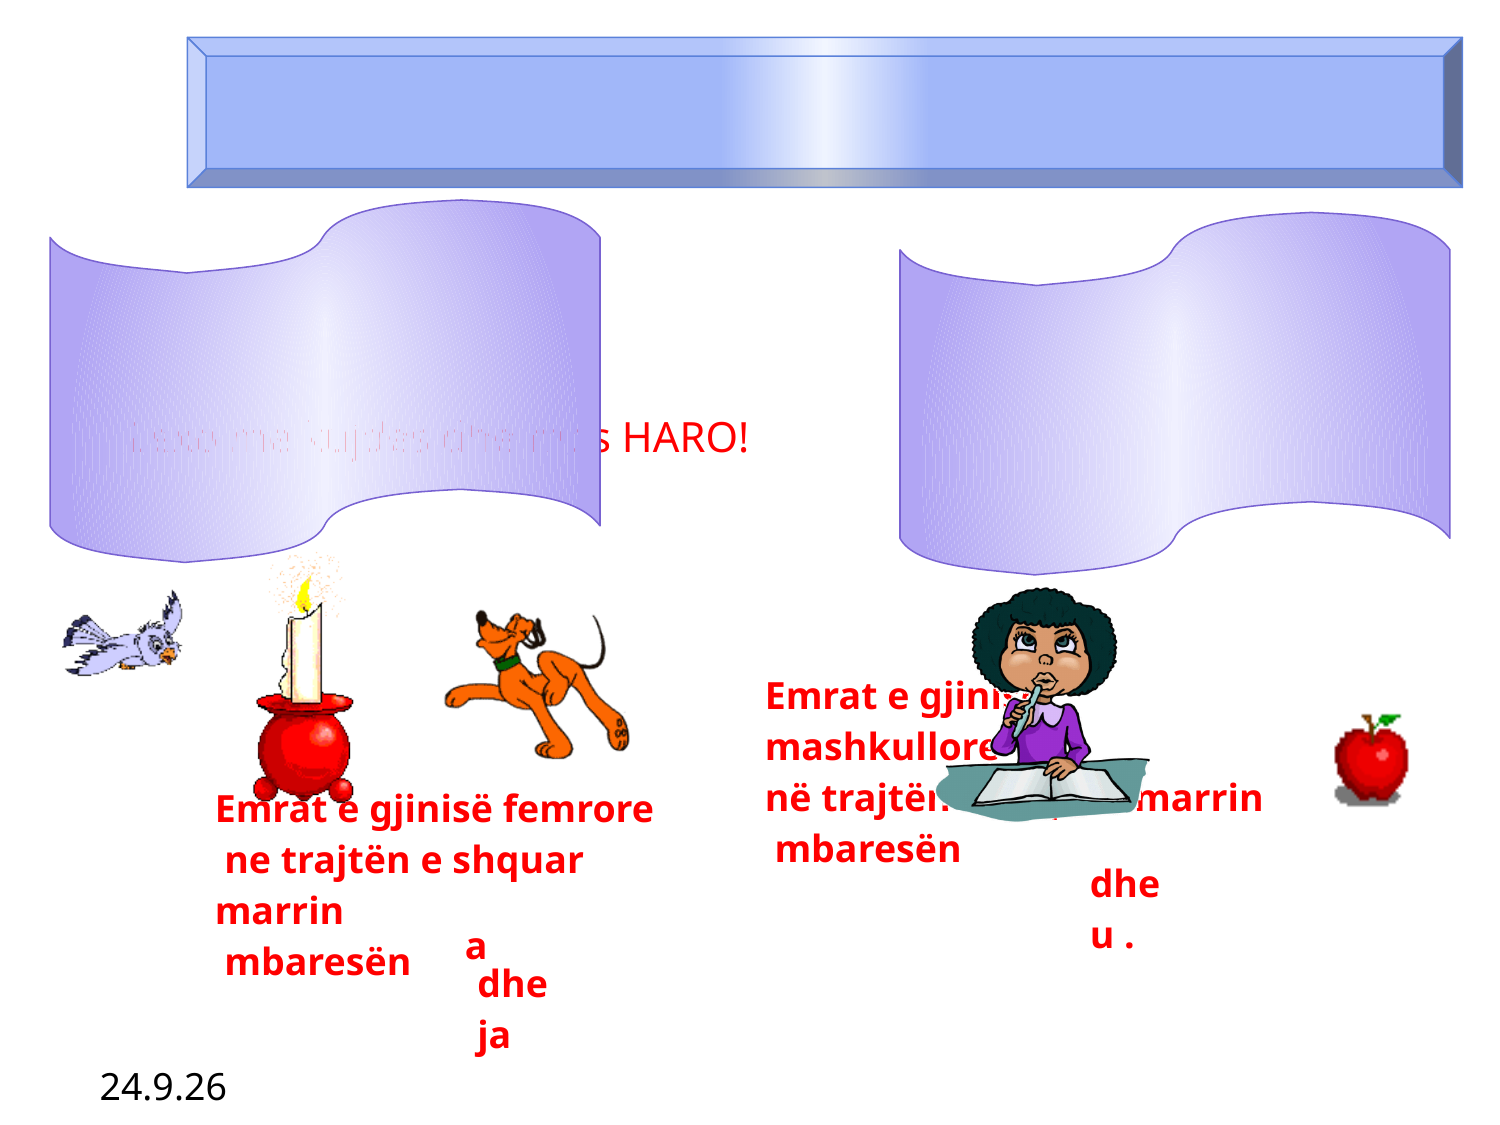

Lexo me kujdes dhe mos HARO!
Emrat e gjinisë mashkullore
në trajtën e shquar marrin
 mbaresën
i
Emrat e gjinisë femrore
 ne trajtën e shquar marrin
 mbaresën
dhe u .
a
dhe ja